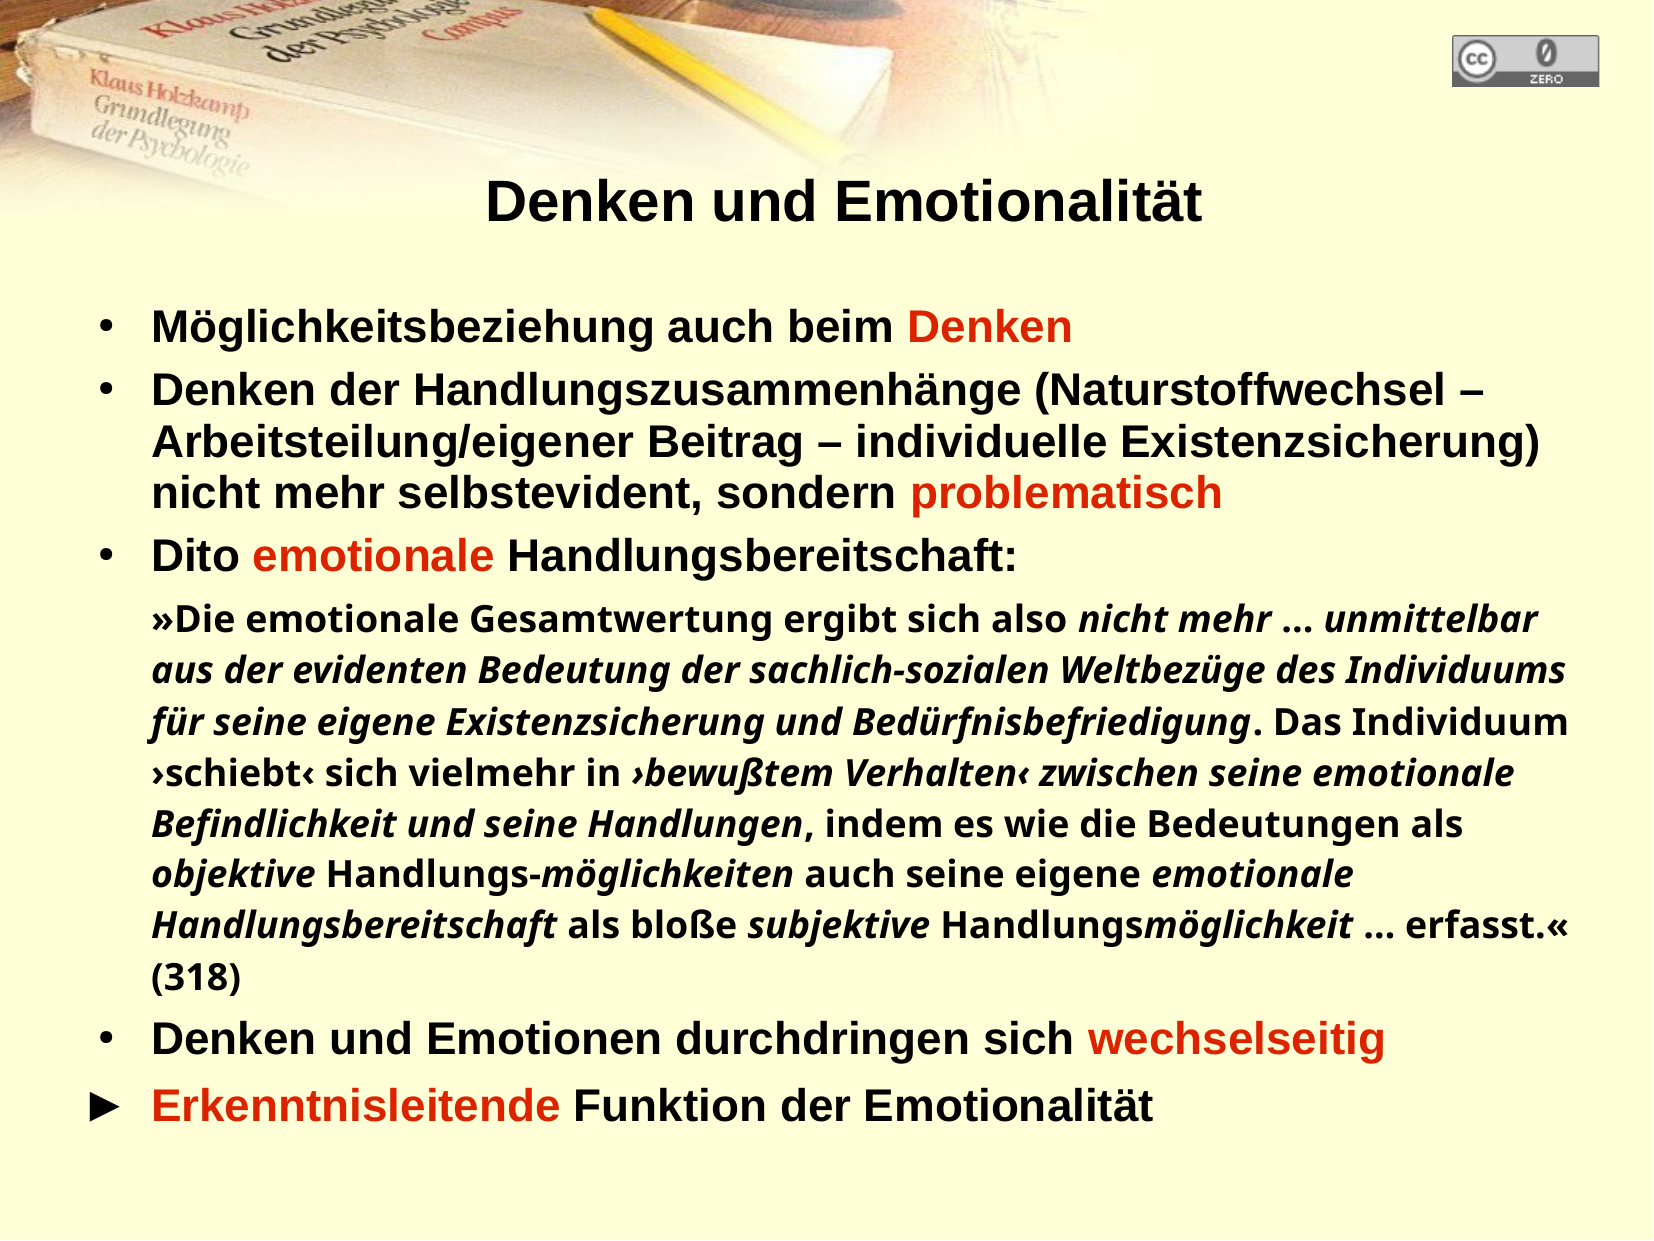

# Denken und Emotionalität
Möglichkeitsbeziehung auch beim Denken
Denken der Handlungszusammenhänge (Naturstoffwechsel – Arbeitsteilung/eigener Beitrag – individuelle Existenzsicherung) nicht mehr selbstevident, sondern problematisch
Dito emotionale Handlungsbereitschaft:
»Die emotionale Gesamtwertung ergibt sich also nicht mehr ... unmittelbar aus der evidenten Bedeutung der sachlich-sozialen Weltbezüge des Individuums für seine eigene Existenzsicherung und Bedürfnisbefriedigung. Das Individuum ›schiebt‹ sich vielmehr in ›bewußtem Verhalten‹ zwischen seine emotionale Befindlichkeit und seine Handlungen, indem es wie die Bedeutungen als objektive Handlungs-möglichkeiten auch seine eigene emotionale Handlungsbereitschaft als bloße subjektive Handlungsmöglichkeit … erfasst.« (318)
Denken und Emotionen durchdringen sich wechselseitig
►	Erkenntnisleitende Funktion der Emotionalität